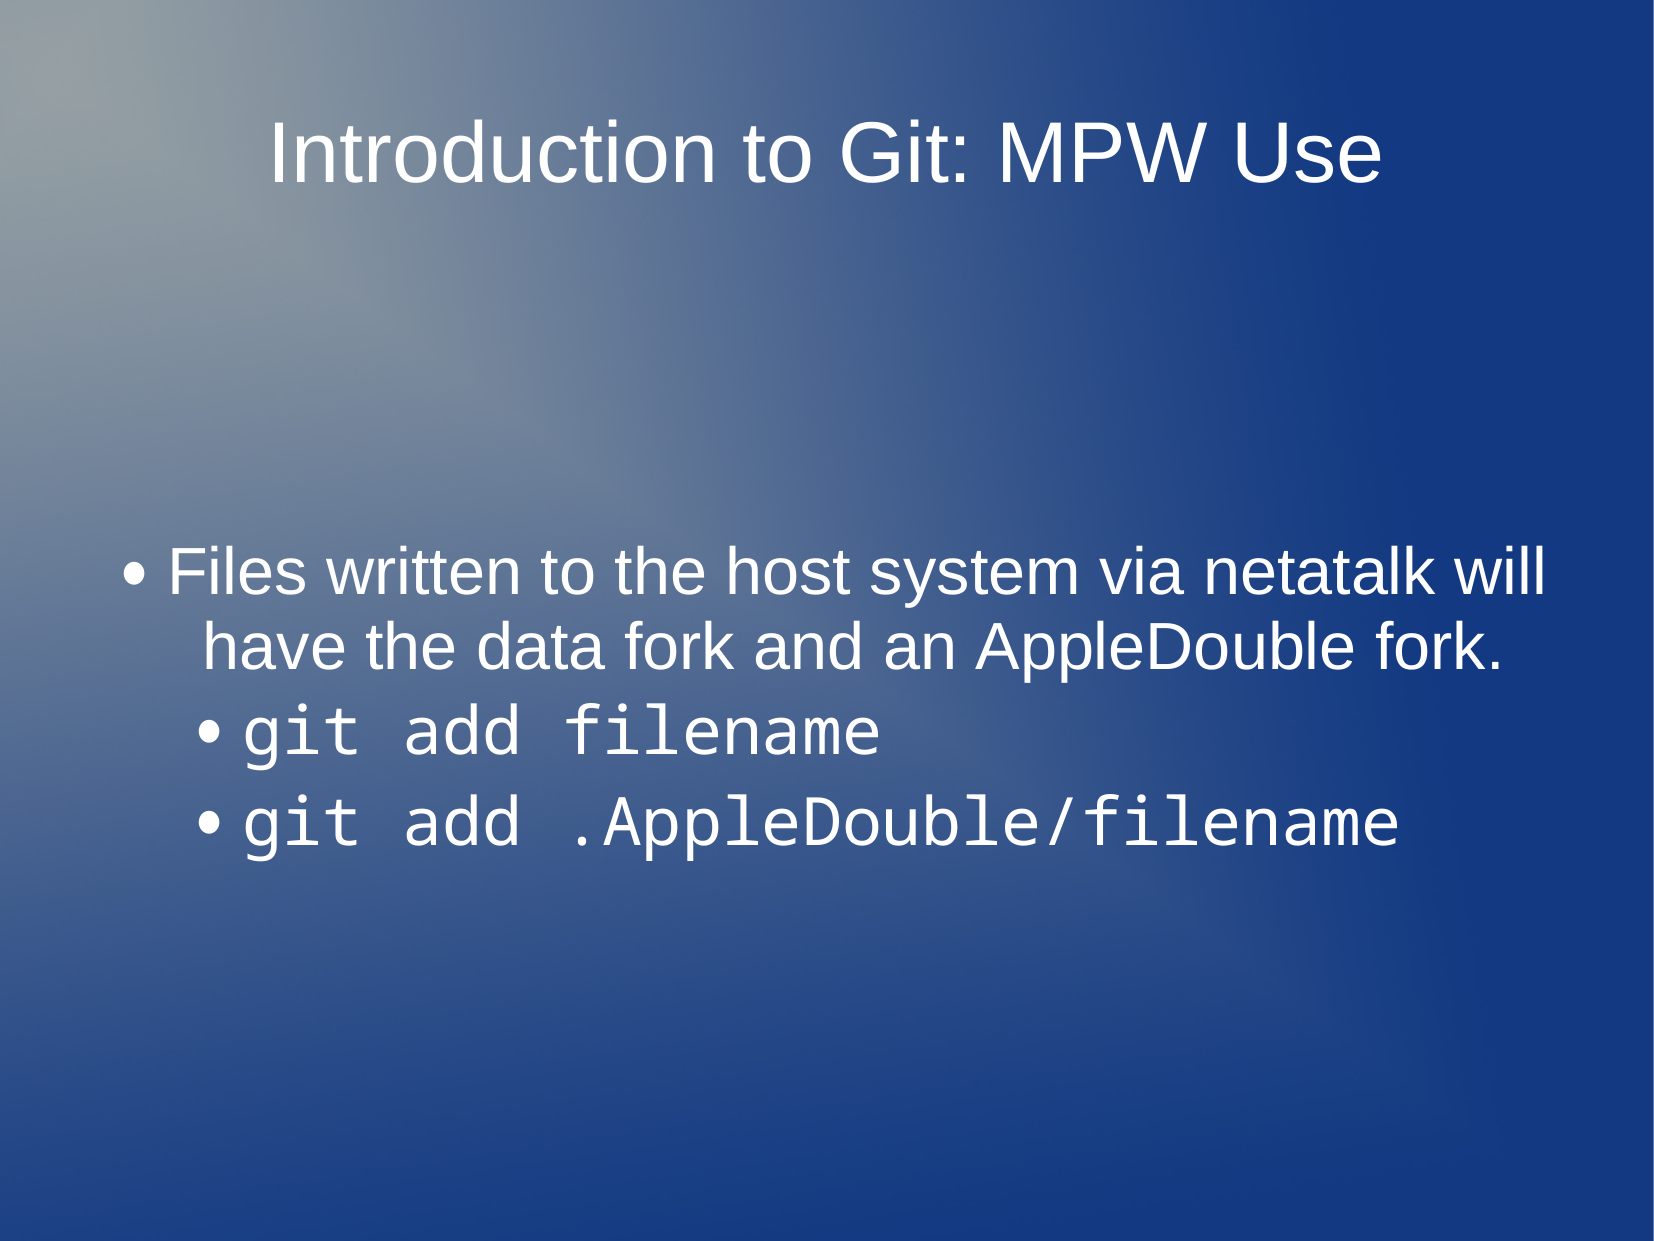

# Introduction to Git: MPW Use
Files written to the host system via netatalk will have the data fork and an AppleDouble fork.
git add filename
git add .AppleDouble/filename